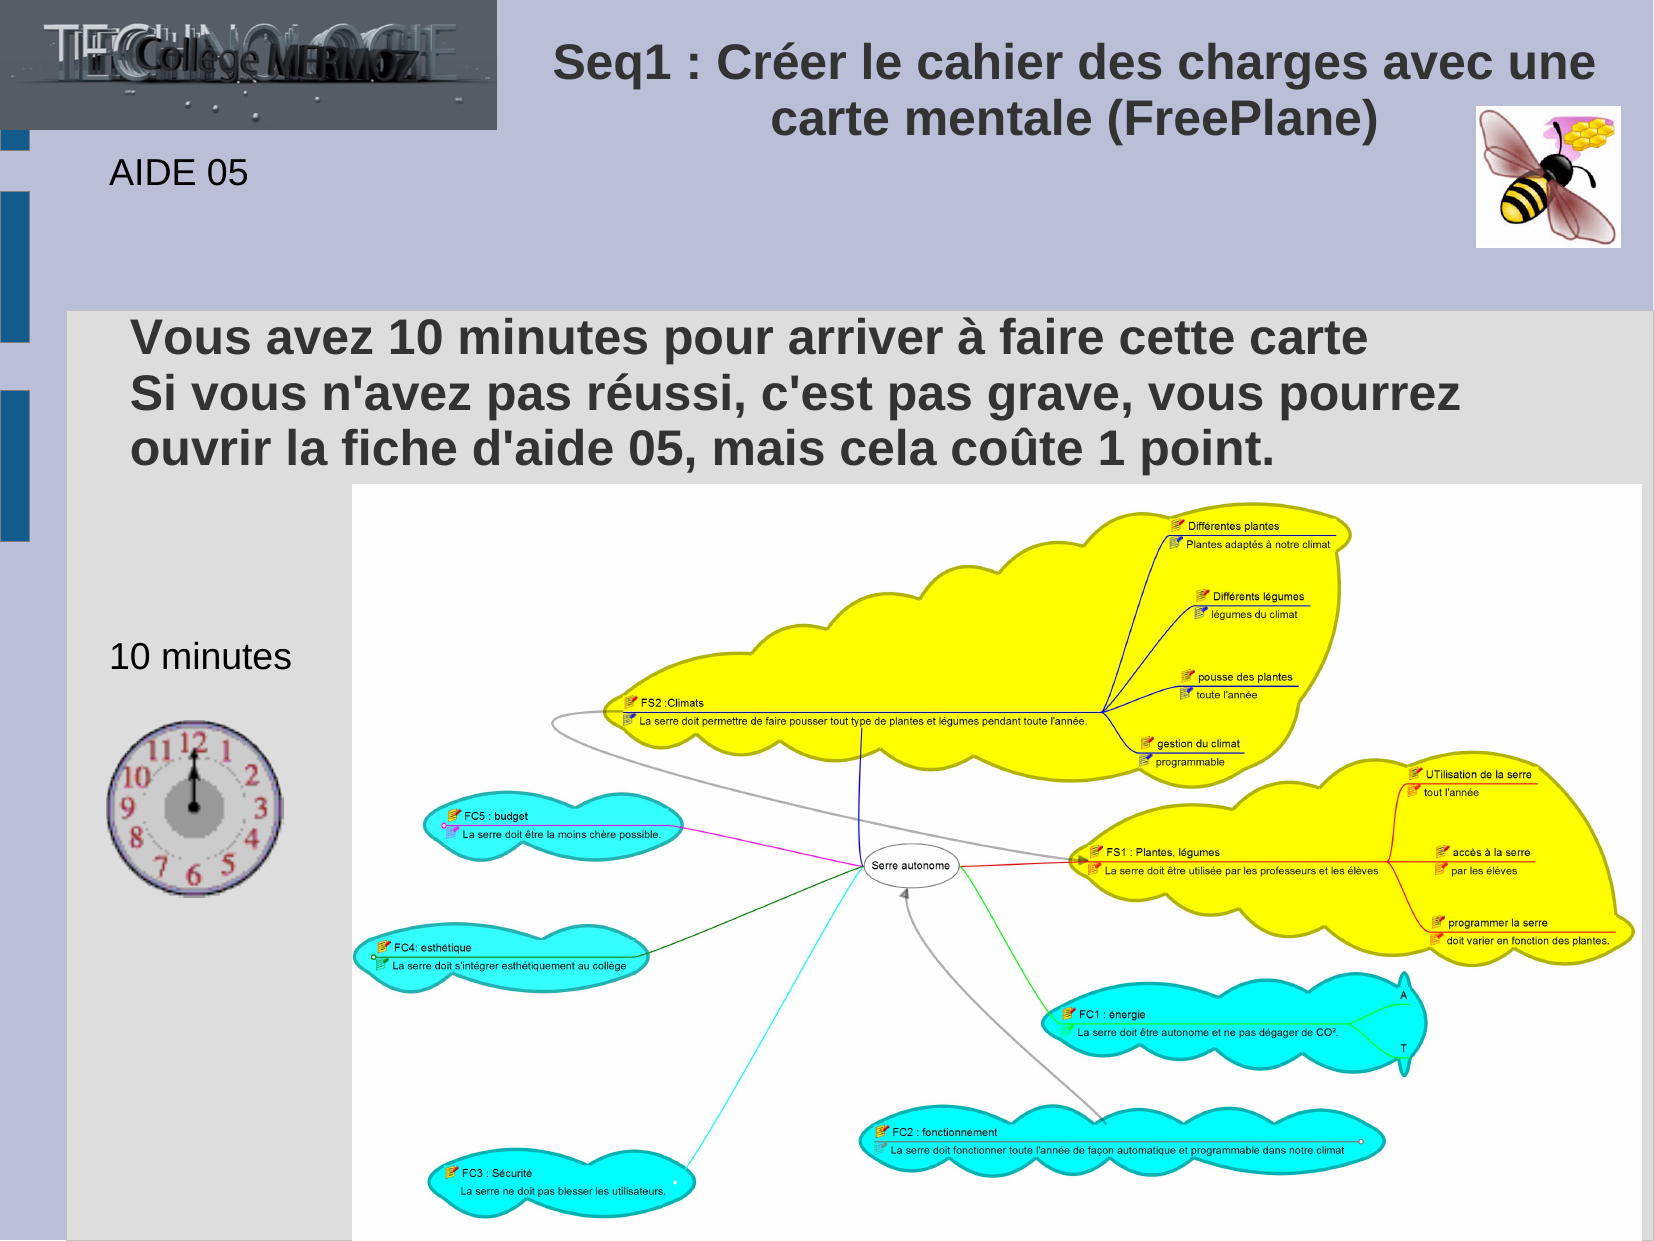

Seq1 : Créer le cahier des charges avec une carte mentale (FreePlane)
AIDE 05
# Vous avez 10 minutes pour arriver à faire cette carte Si vous n'avez pas réussi, c'est pas grave, vous pourrez ouvrir la fiche d'aide 05, mais cela coûte 1 point.
10 minutes